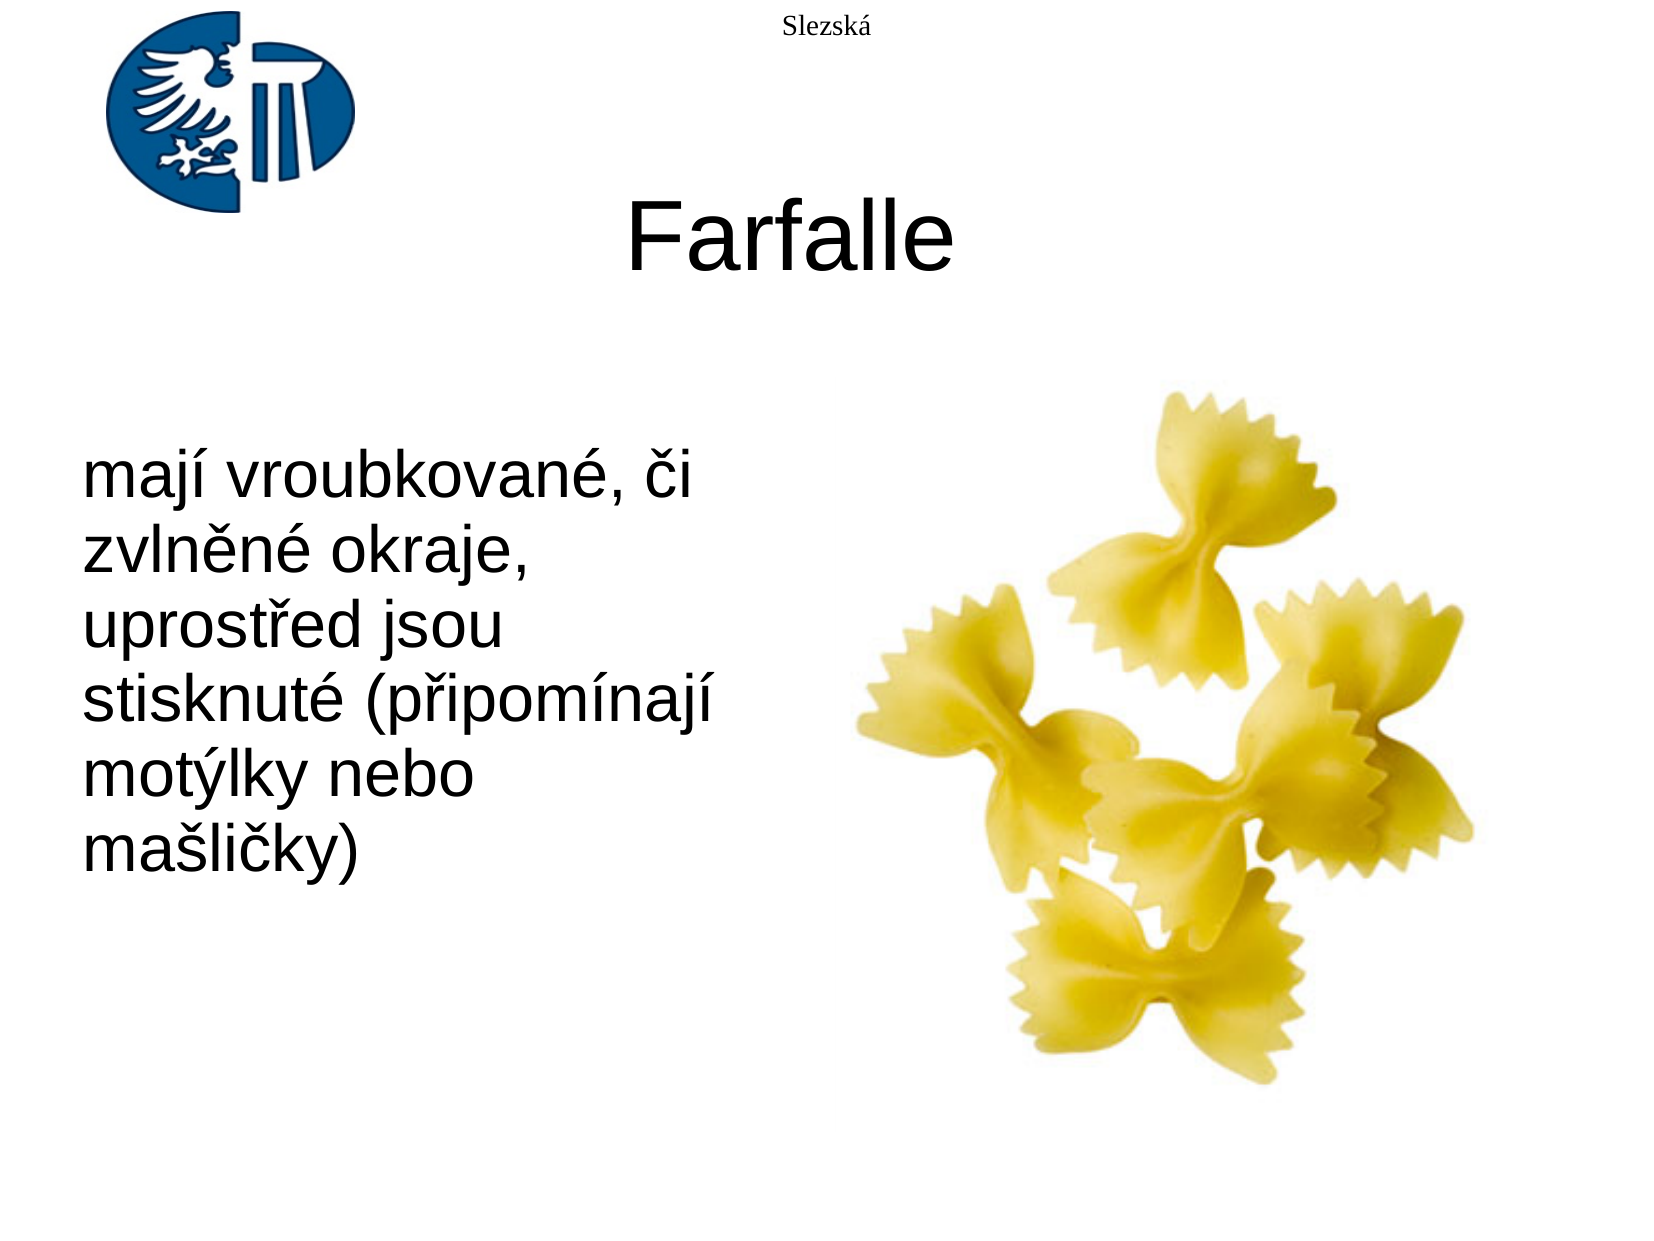

ahoj
# Farfalle
mají vroubkované, či zvlněné okraje, uprostřed jsou stisknuté (připomínají motýlky nebo mašličky)